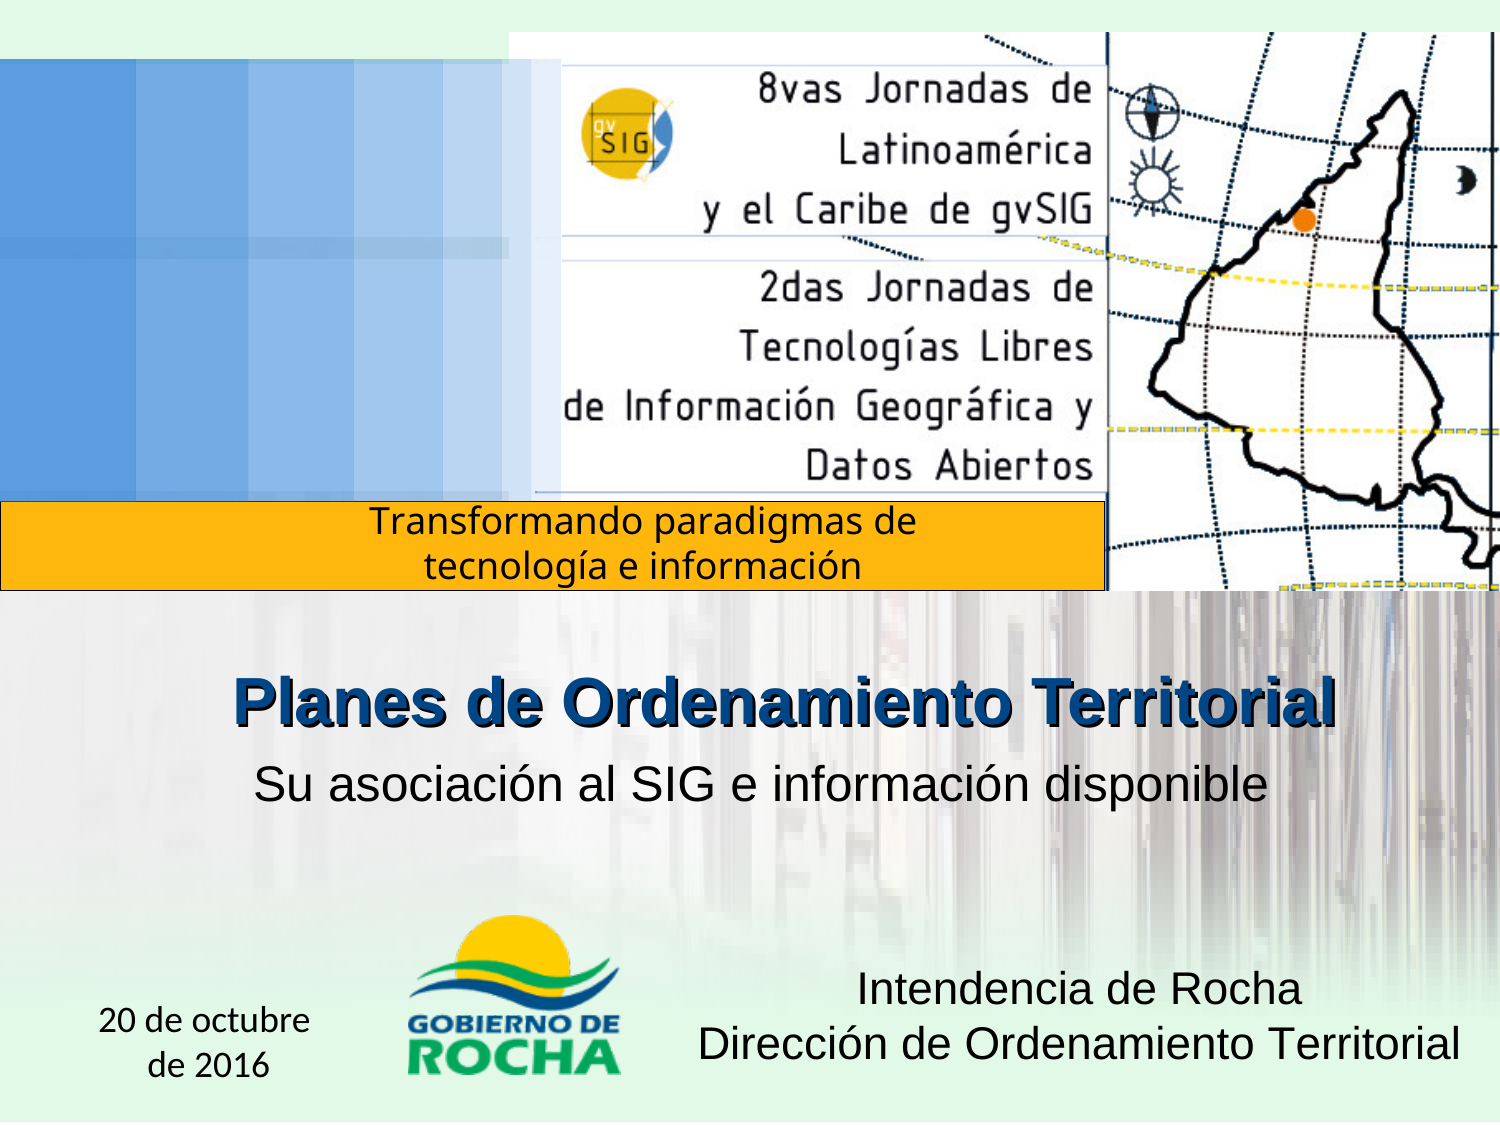

# Planes de Ordenamiento Territorial
Su asociación al SIG e información disponible
Intendencia de Rocha
Dirección de Ordenamiento Territorial
20 de octubre
 de 2016